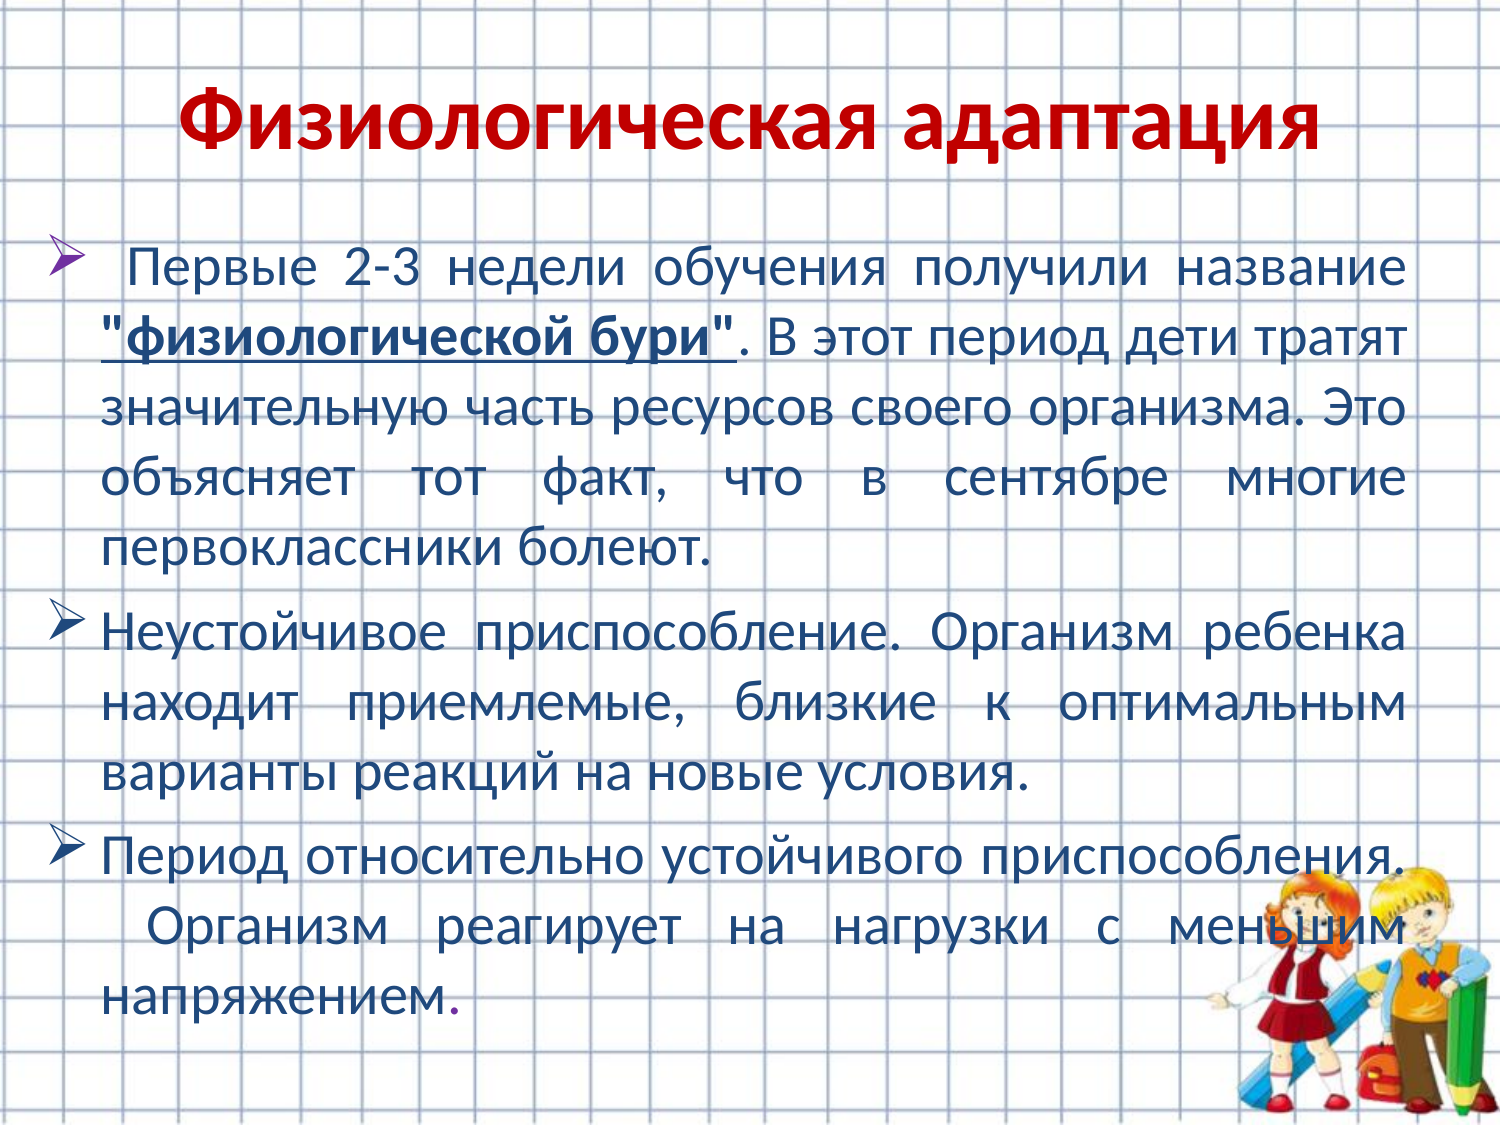

Физиологическая адаптация
# Первые 2-3 недели обучения получили название "физиологической бури". В этот период дети тратят значительную часть ресурсов своего организма. Это объясняет тот факт, что в сентябре многие первоклассники болеют.
Неустойчивое приспособление. Организм ребенка находит приемлемые, близкие к оптимальным варианты реакций на новые условия.
Период относительно устойчивого приспособления. Организм реагирует на нагрузки с меньшим напряжением.